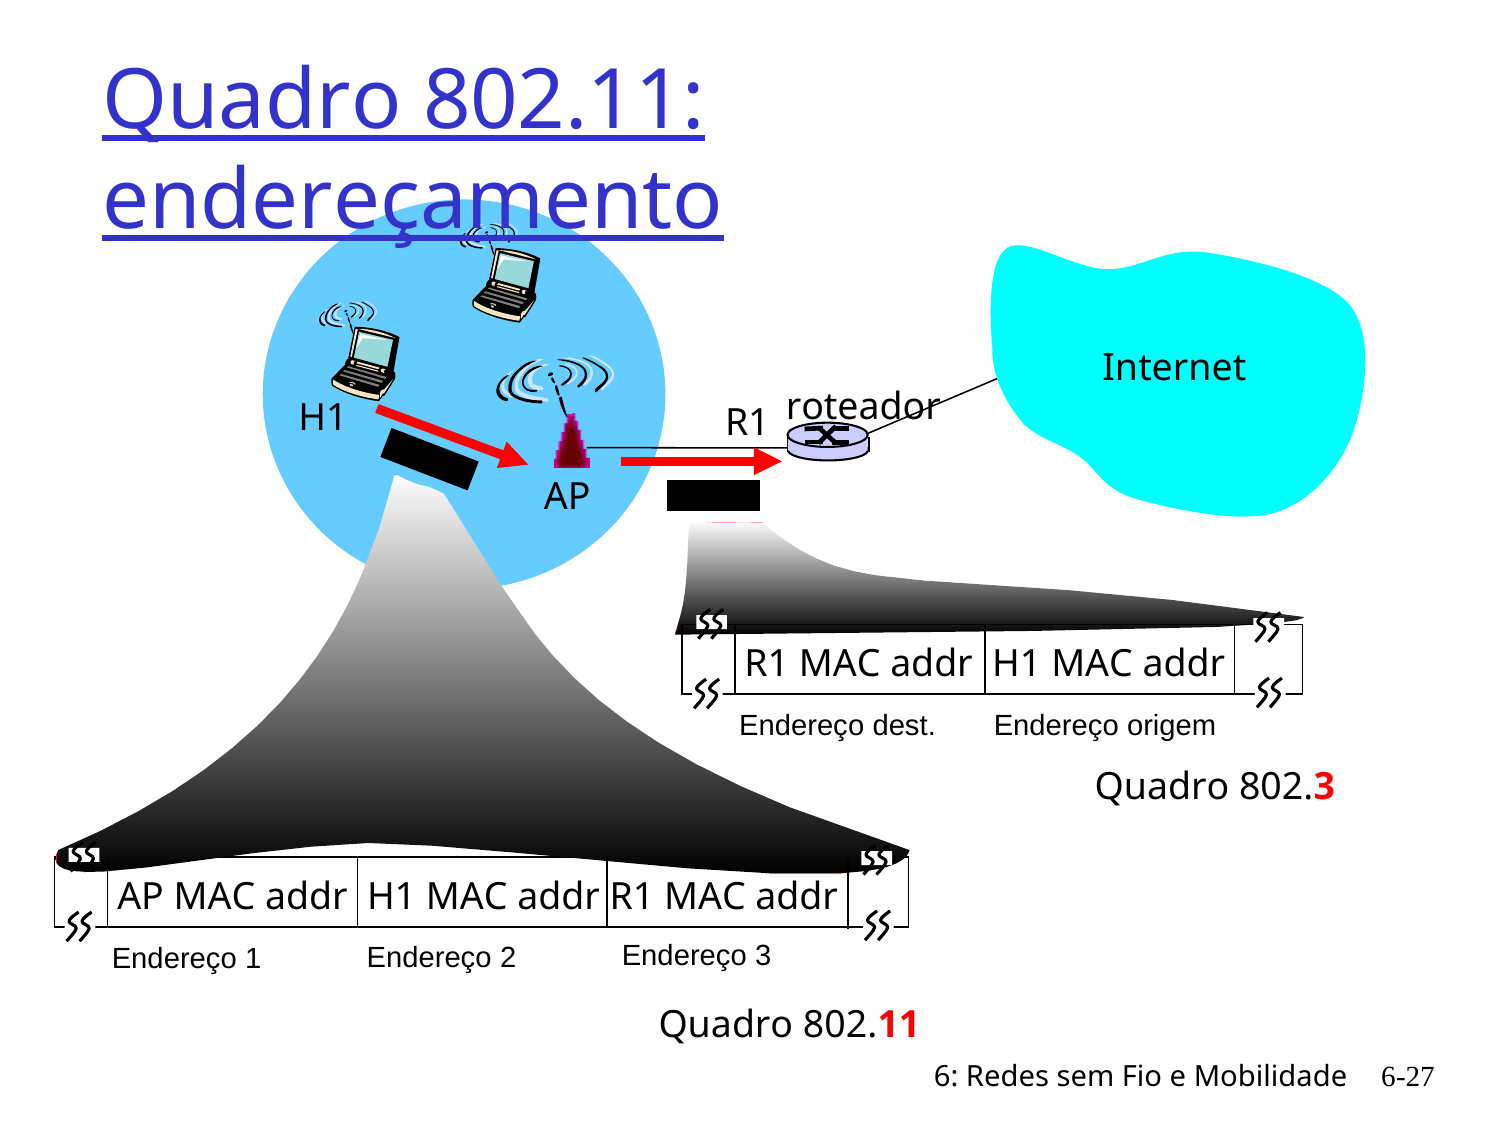

Quadro 802.11: endereçamento
Internet
AP
roteador
H1
R1
AP MAC addr H1 MAC addr R1 MAC addr
Endereço 3
Endereço 2
Endereço 1
Quadro 802.11
R1 MAC addr H1 MAC addr
Endereço origem
Endereço dest.
Quadro 802.3
6: Redes sem Fio e Mobilidade